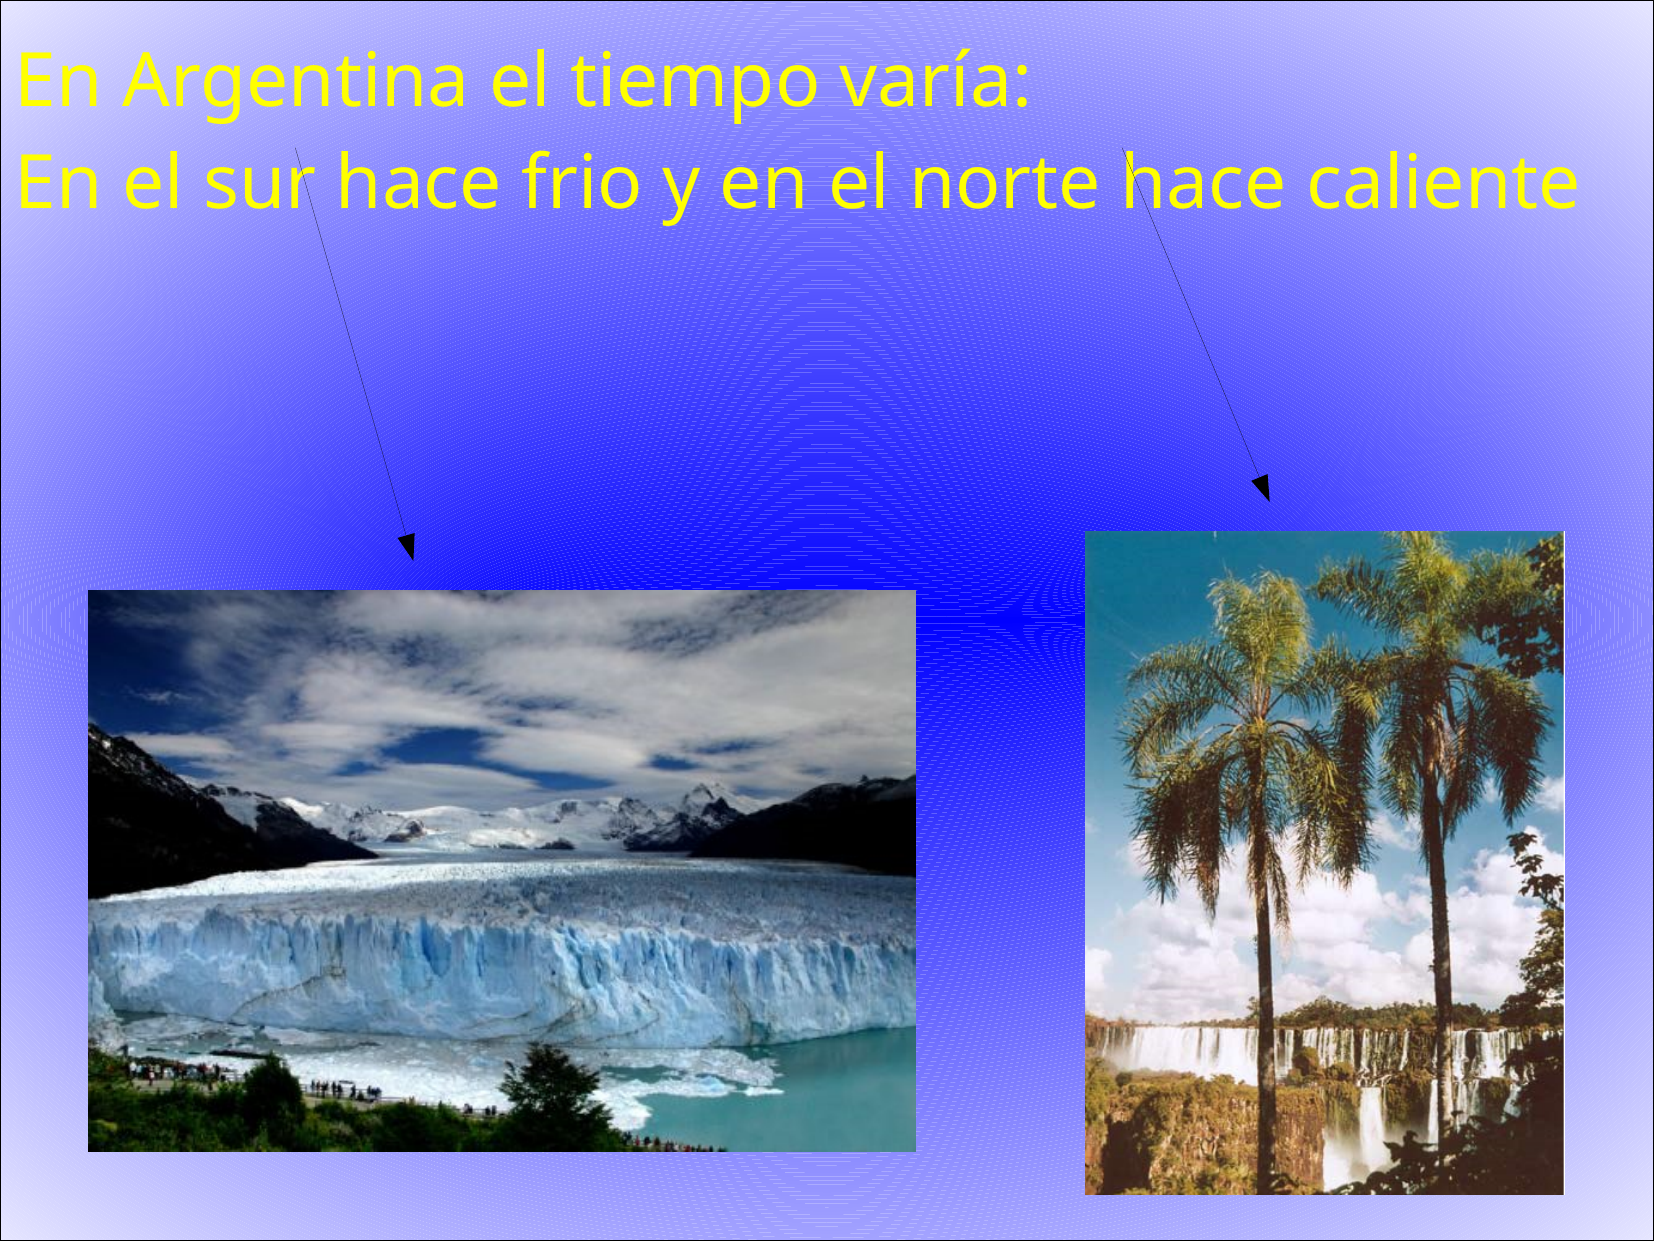

En Argentina el tiempo varía:
En el sur hace frio y en el norte hace caliente